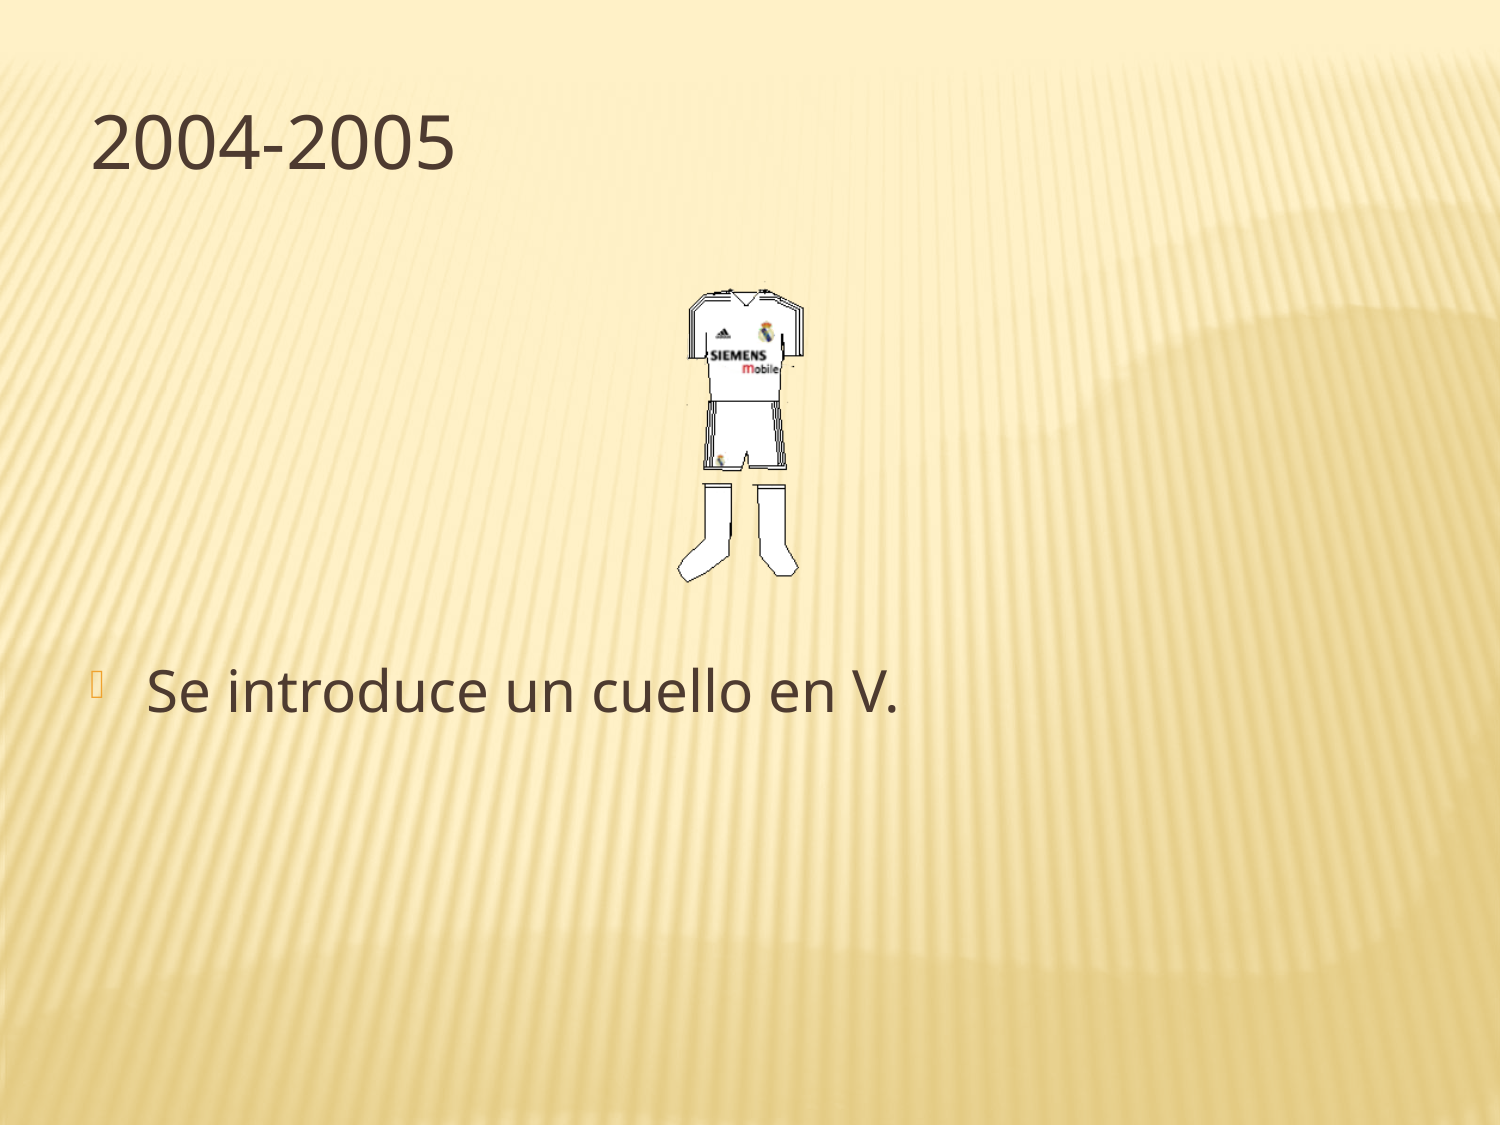

# 2004-2005
Se introduce un cuello en V.